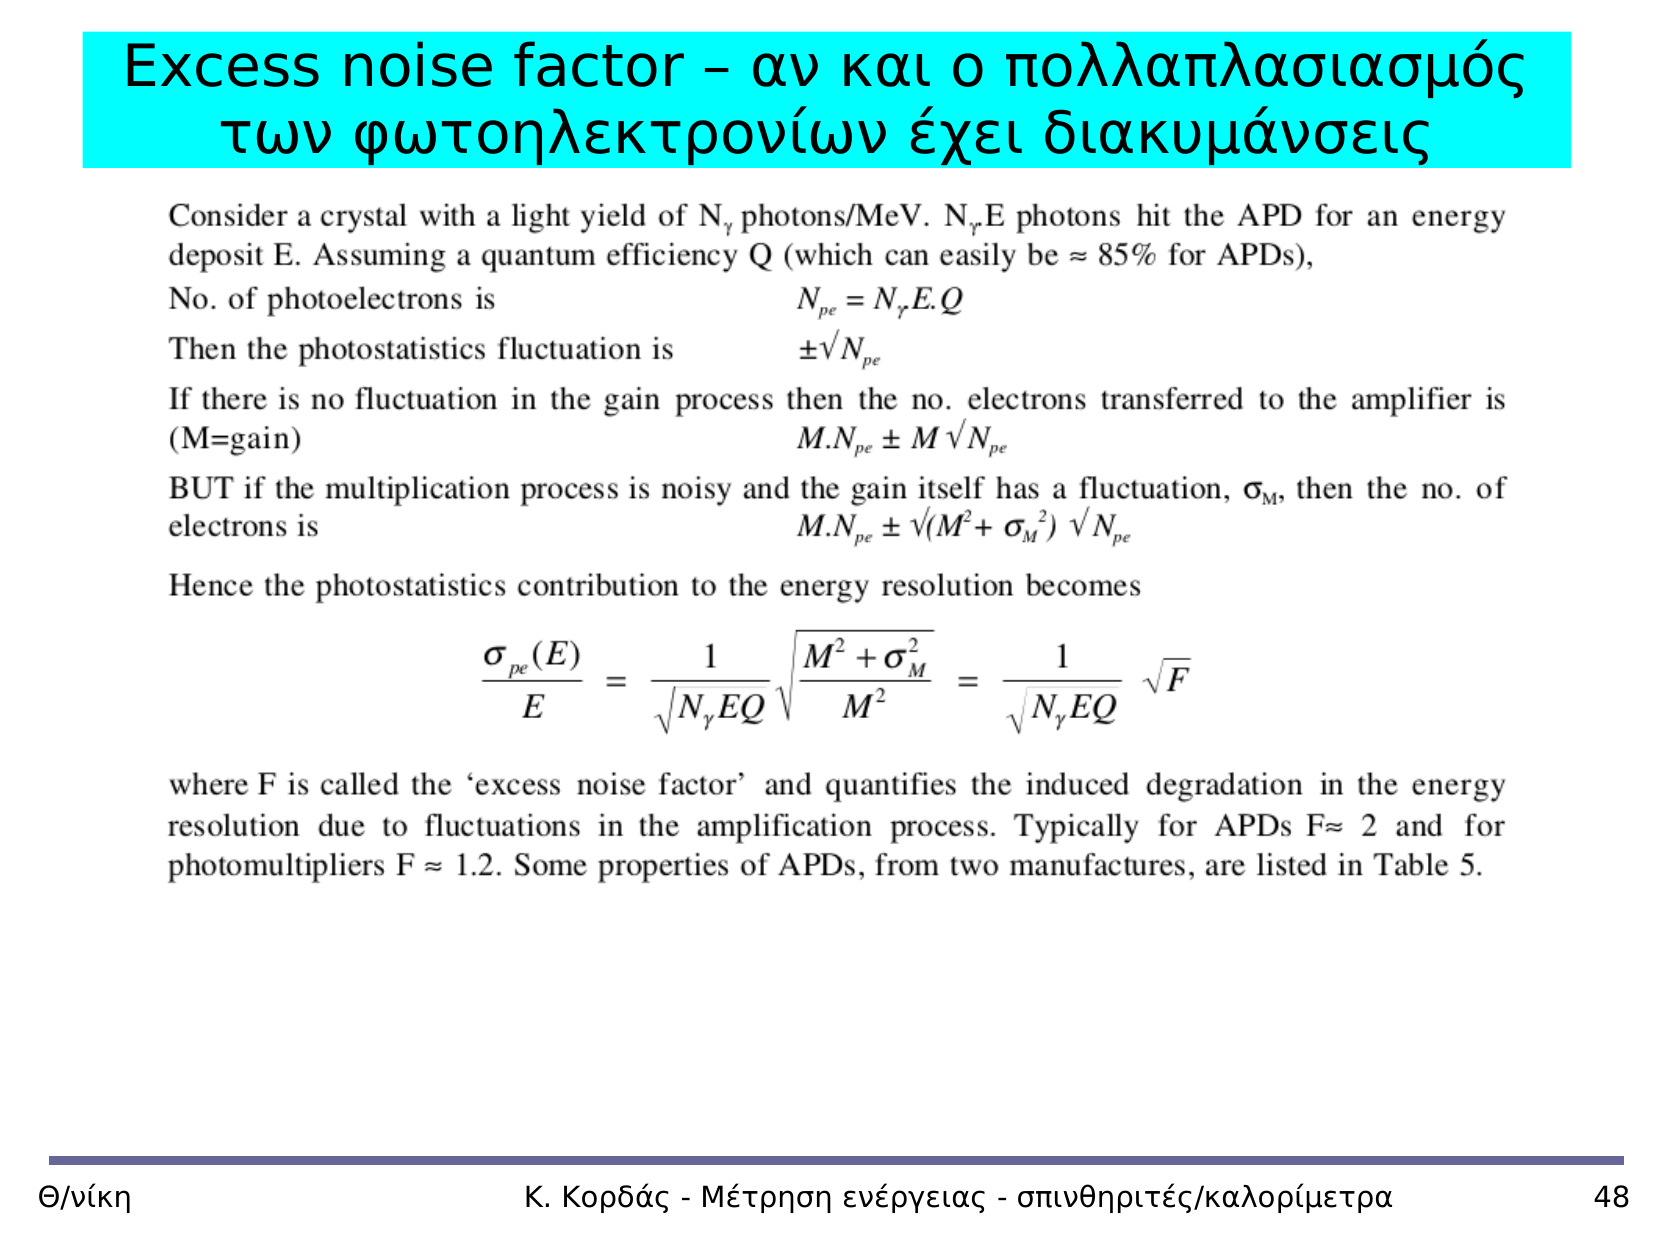

# Excess noise factor – αν και ο πολλαπλασιασμός των φωτοηλεκτρονίων έχει διακυμάνσεις
Θ/νίκη
Κ. Κορδάς - Μέτρηση ενέργειας - σπινθηριτές/καλορίμετρα
48